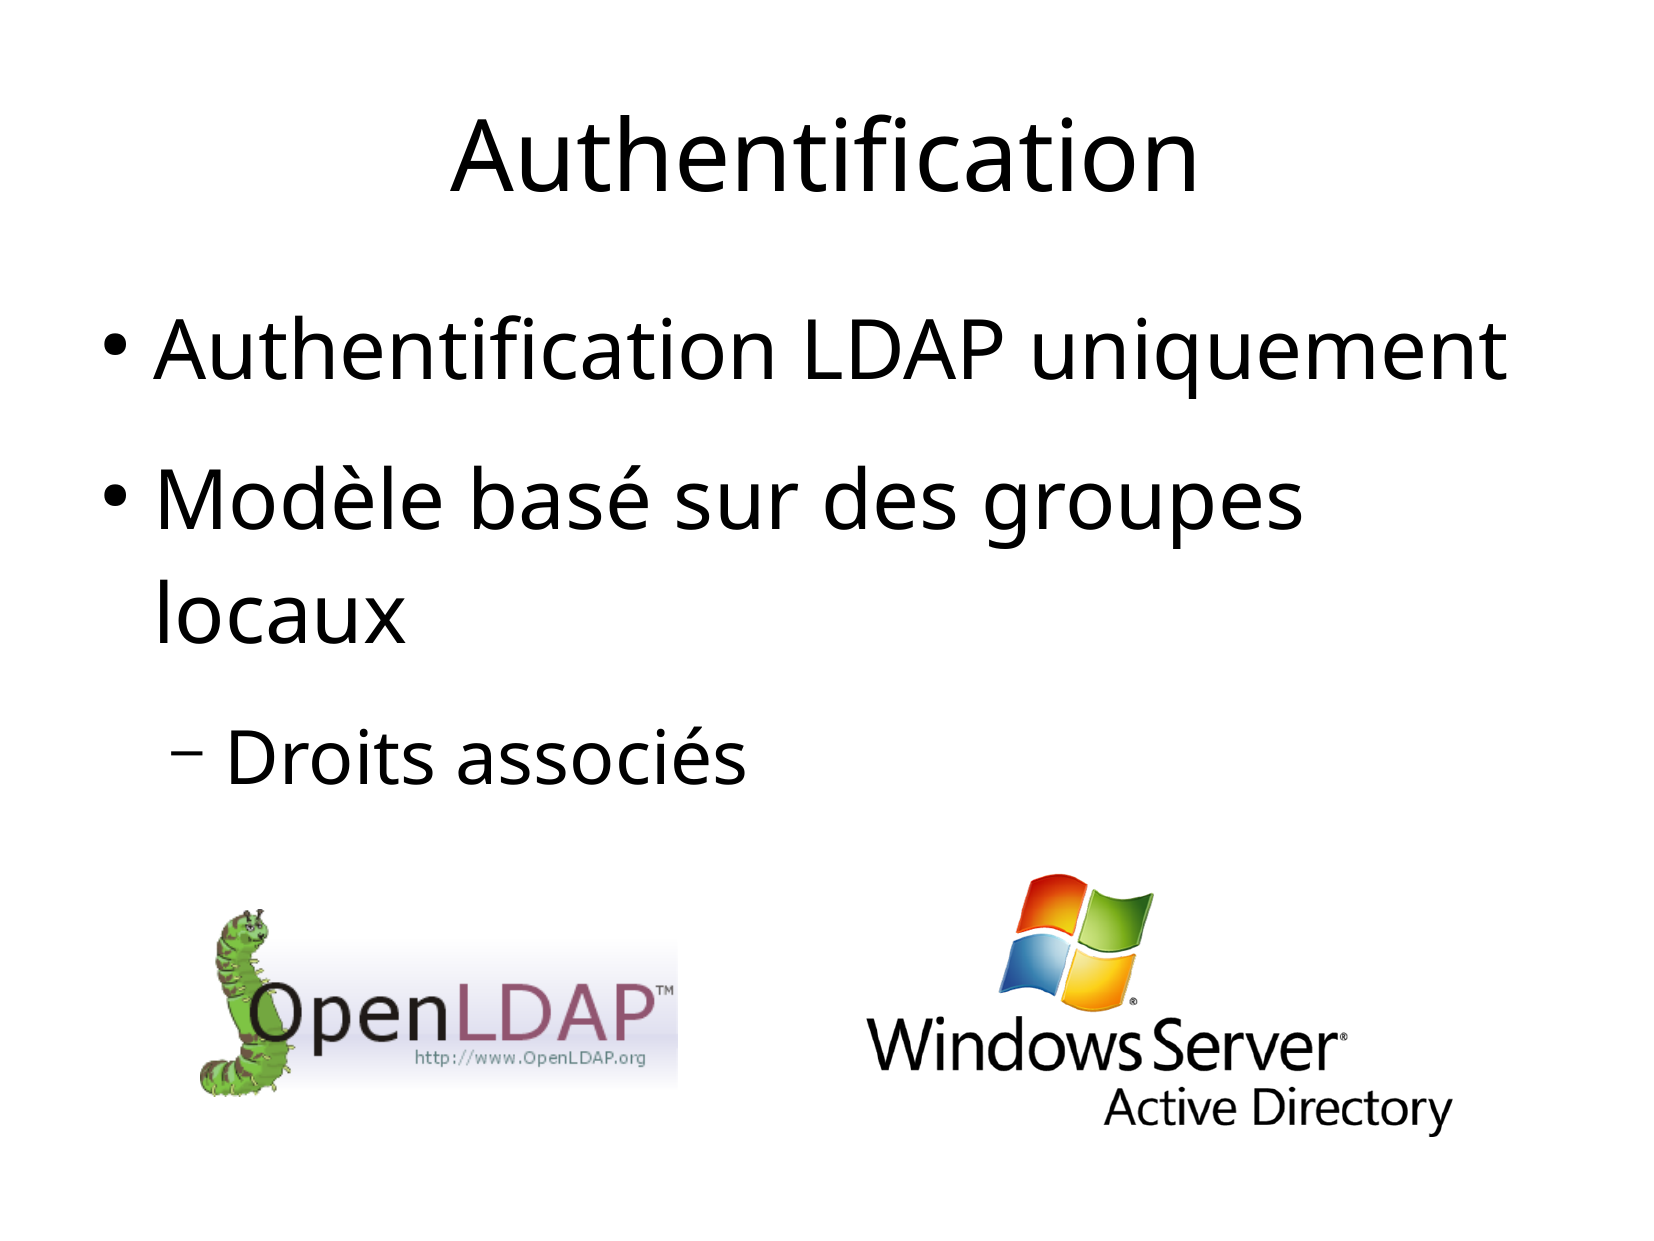

# Authentification
Authentification LDAP uniquement
Modèle basé sur des groupes locaux
Droits associés